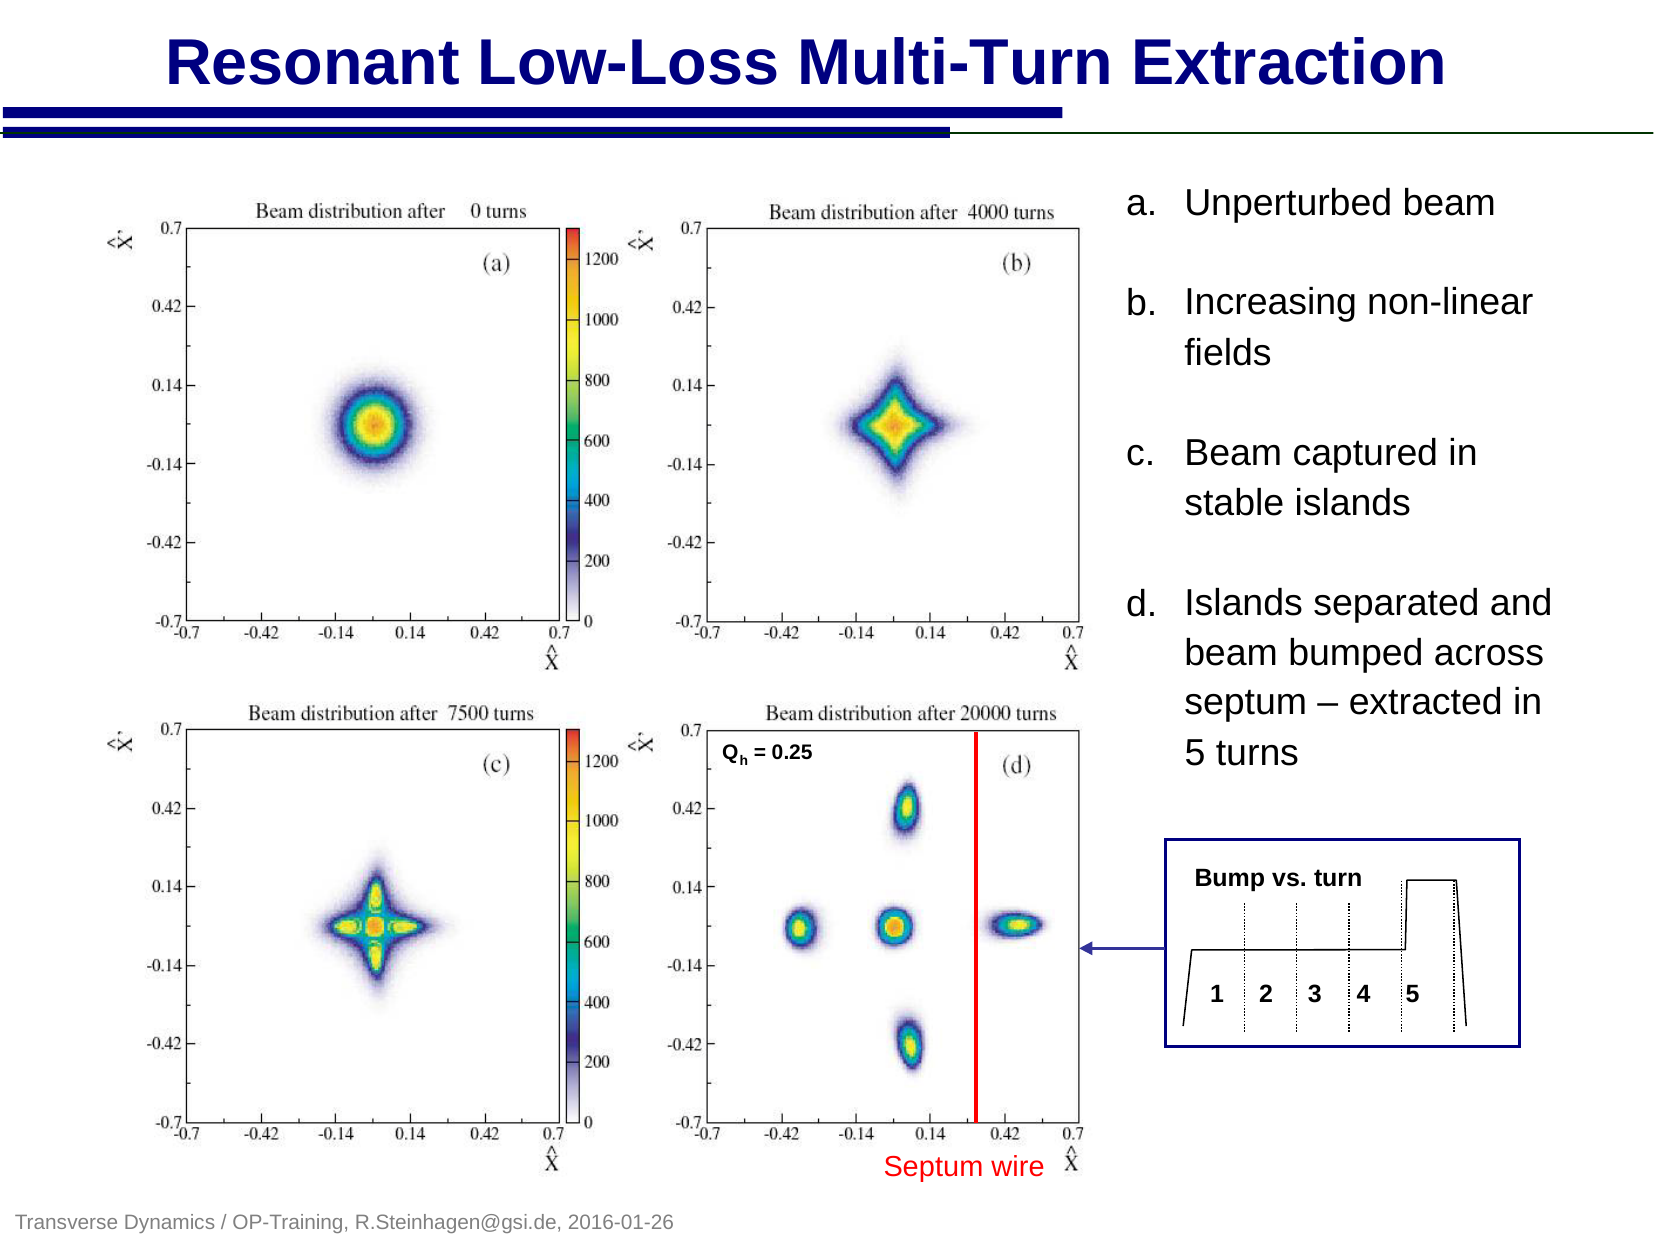

# Resonant Low-Loss Multi-Turn Extraction
a.
Unperturbed beam
Increasing non-linear
b.
fields
Beam captured in
c.
stable islands
Islands separated and
d.
beam bumped across
septum – extracted in
5 turns
Q
= 0.25
h
Bump vs. turn
1 2 3 4 5
Septum wire